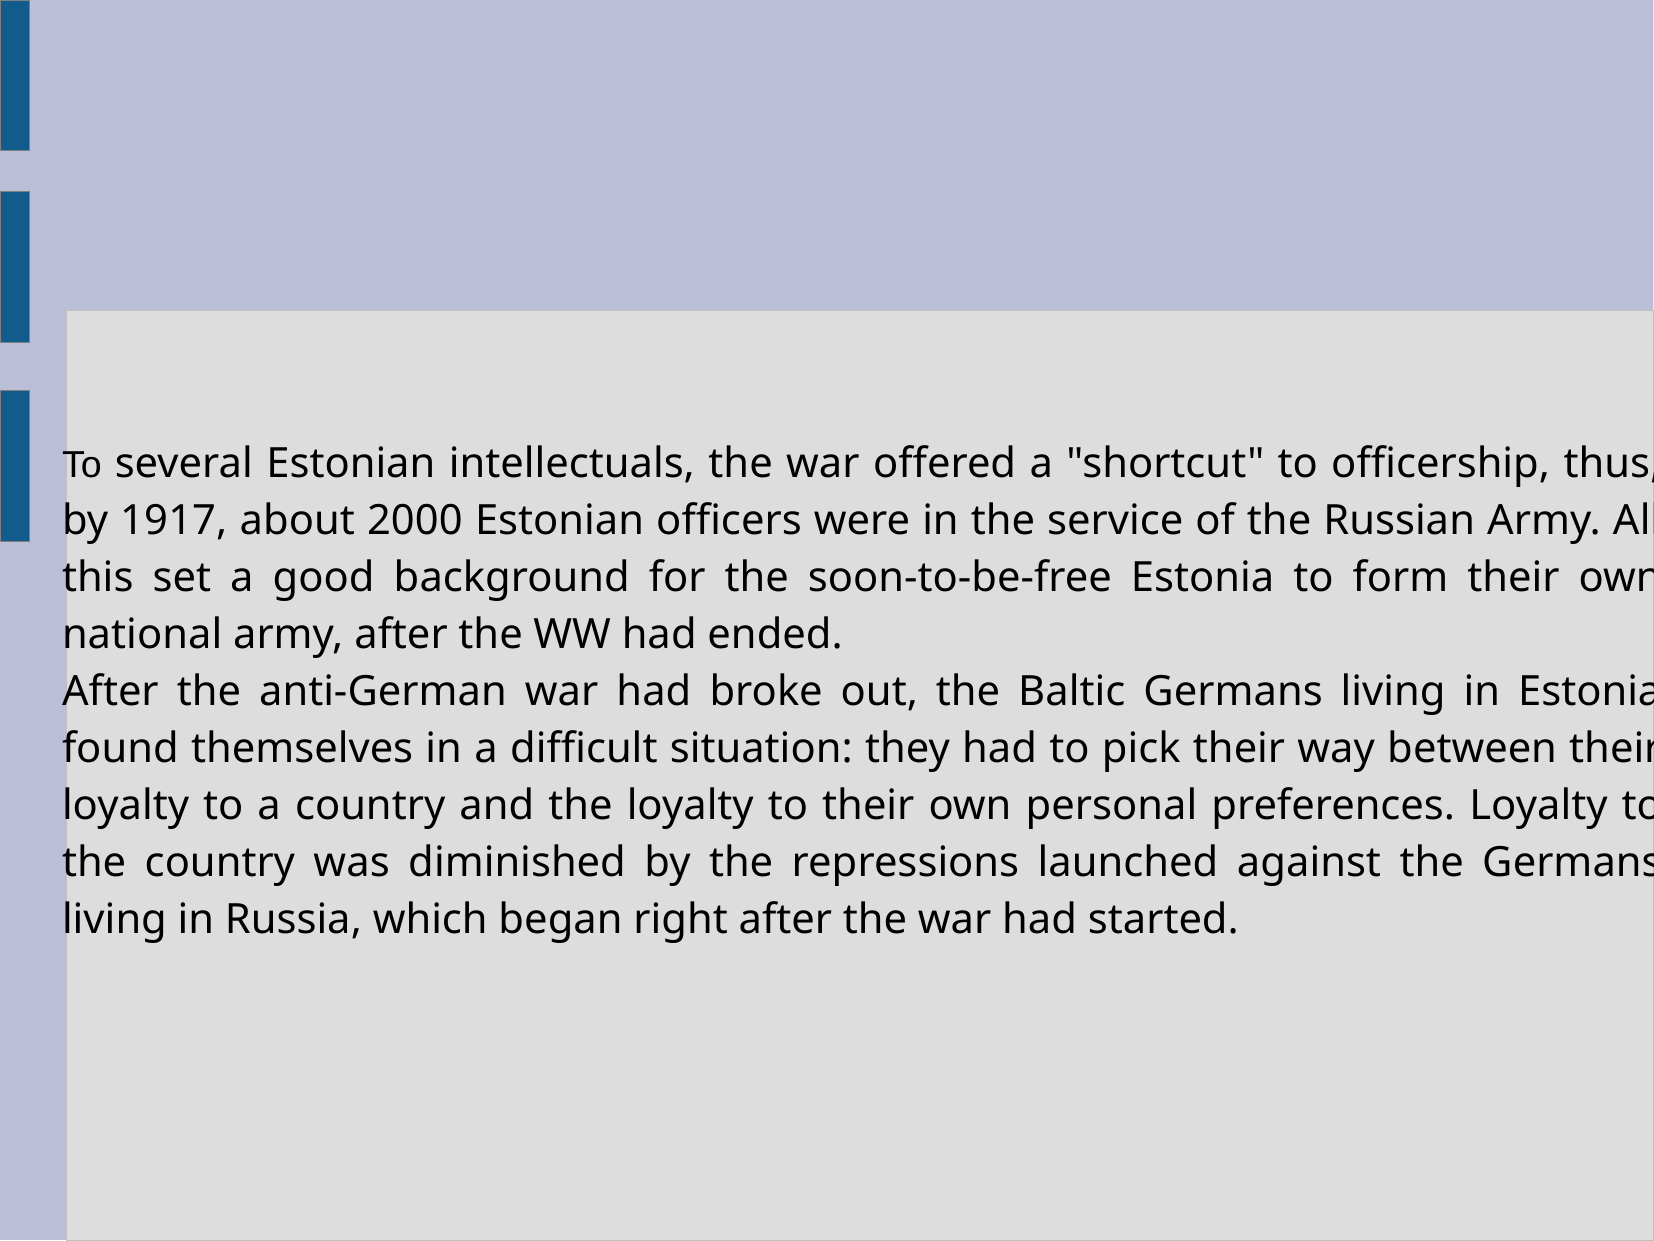

#
To several Estonian intellectuals, the war offered a "shortcut" to officership, thus, by 1917, about 2000 Estonian officers were in the service of the Russian Army. All this set a good background for the soon-to-be-free Estonia to form their own national army, after the WW had ended.
After the anti-German war had broke out, the Baltic Germans living in Estonia found themselves in a difficult situation: they had to pick their way between their loyalty to a country and the loyalty to their own personal preferences. Loyalty to the country was diminished by the repressions launched against the Germans living in Russia, which began right after the war had started.